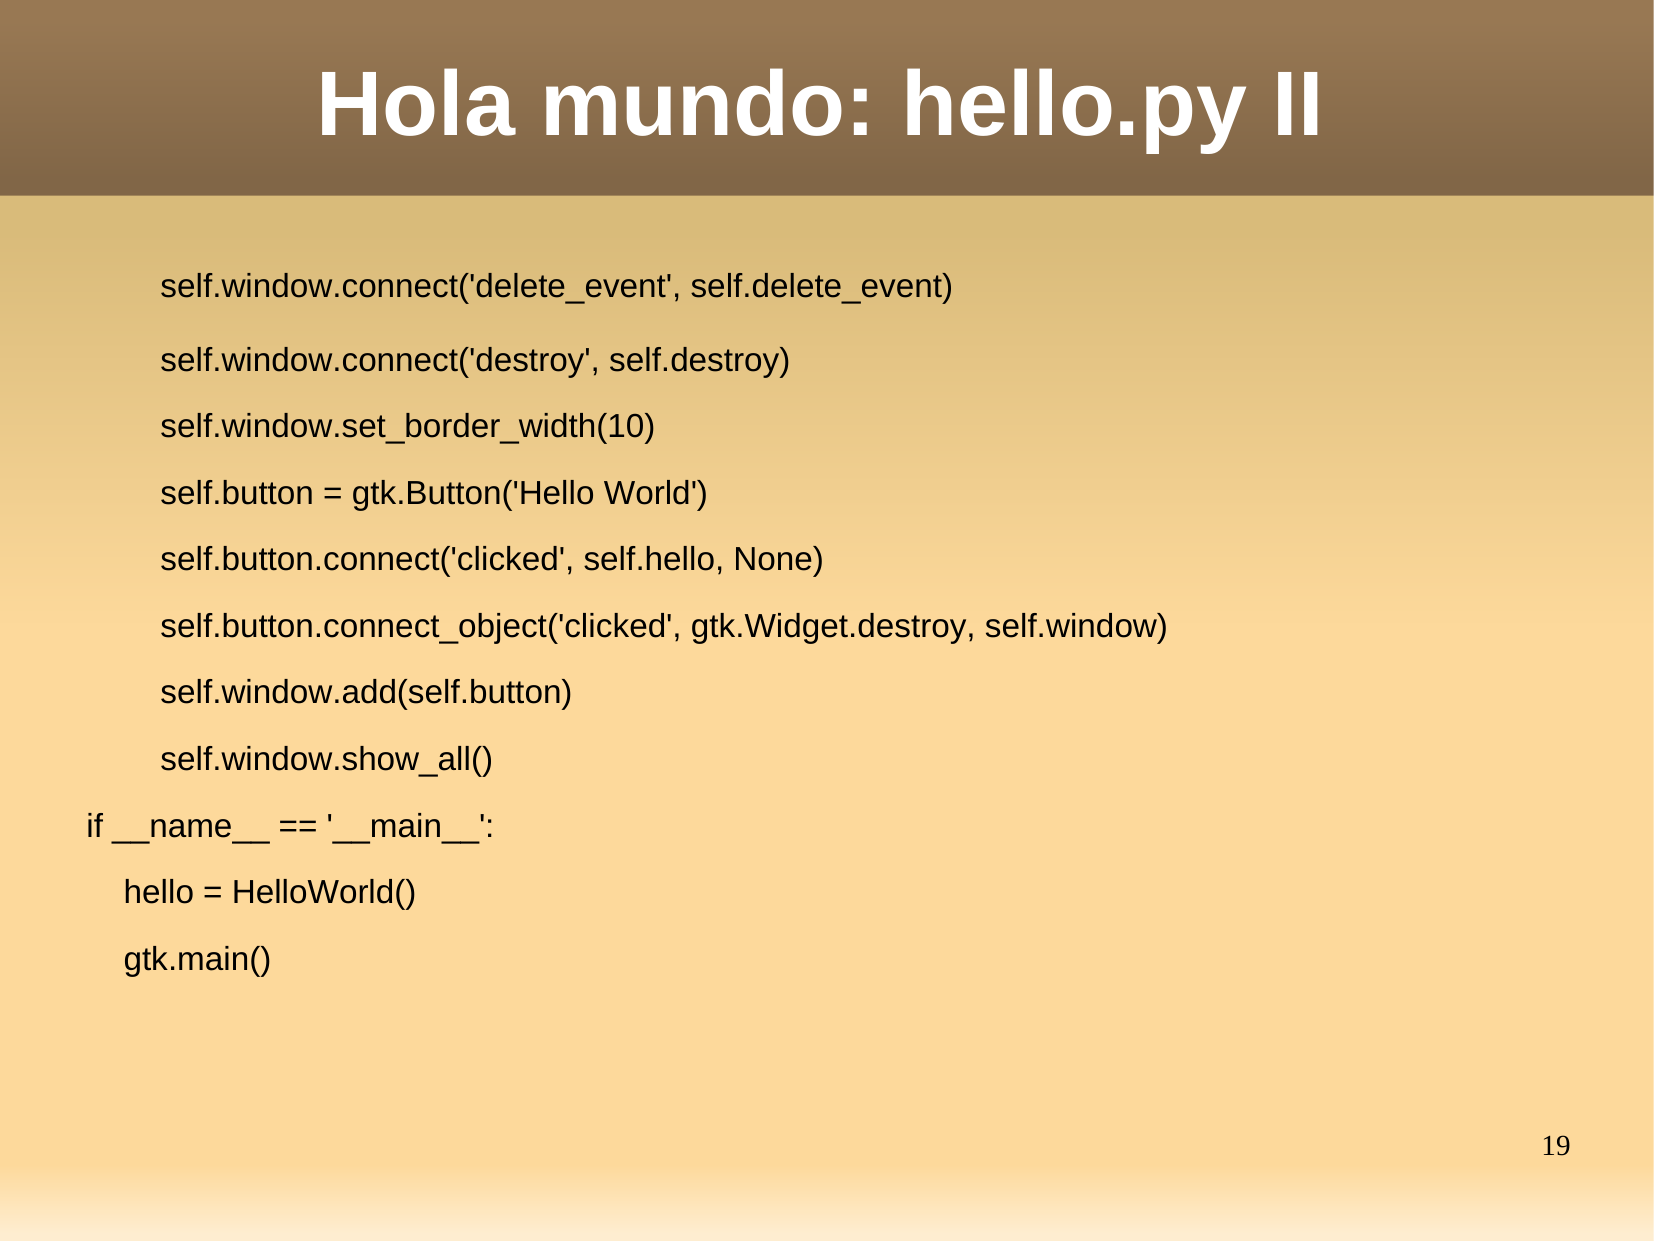

# Hola mundo: hello.py II
 self.window.connect('delete_event', self.delete_event)
 self.window.connect('destroy', self.destroy)
 self.window.set_border_width(10)
 self.button = gtk.Button('Hello World')
 self.button.connect('clicked', self.hello, None)
 self.button.connect_object('clicked', gtk.Widget.destroy, self.window)
 self.window.add(self.button)
 self.window.show_all()
if __name__ == '__main__':
 hello = HelloWorld()
 gtk.main()
19